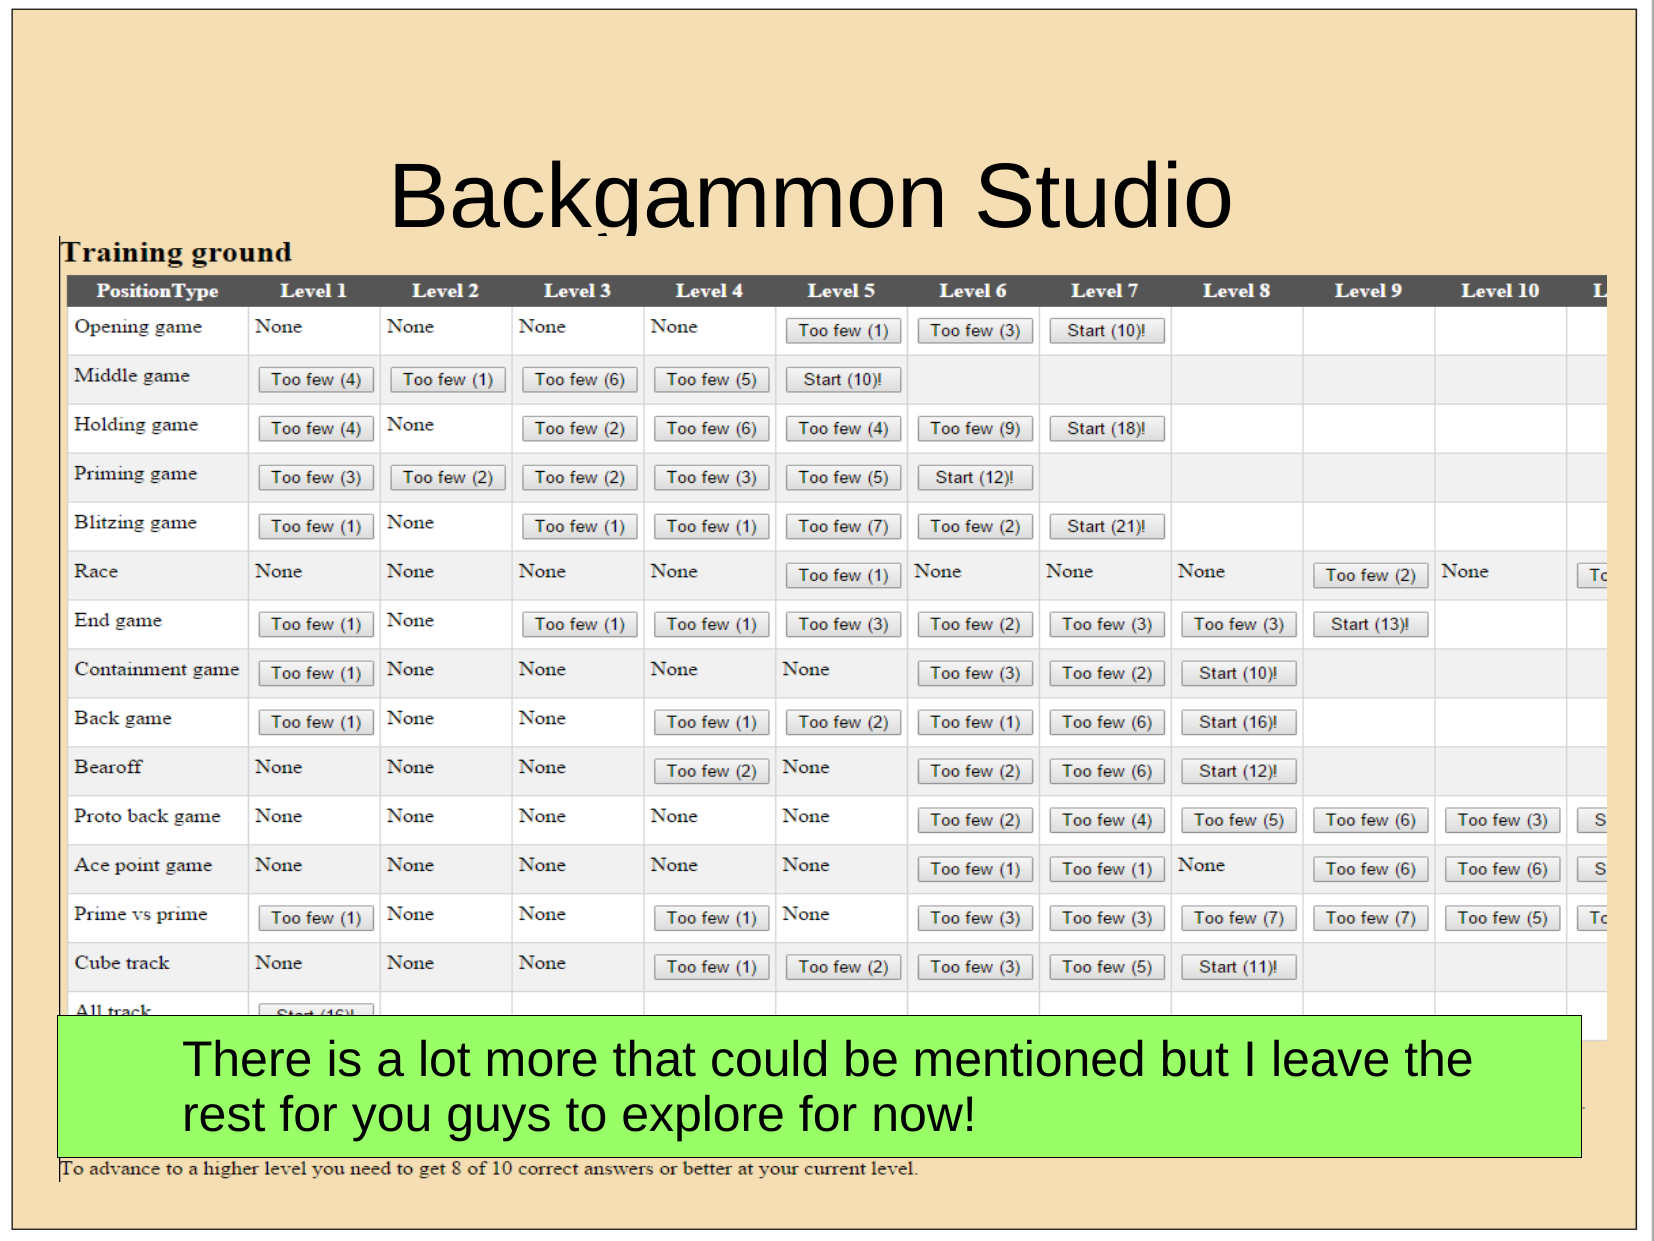

# Backgammon Studio
There is a lot more that could be mentioned but I leave the
rest for you guys to explore for now!